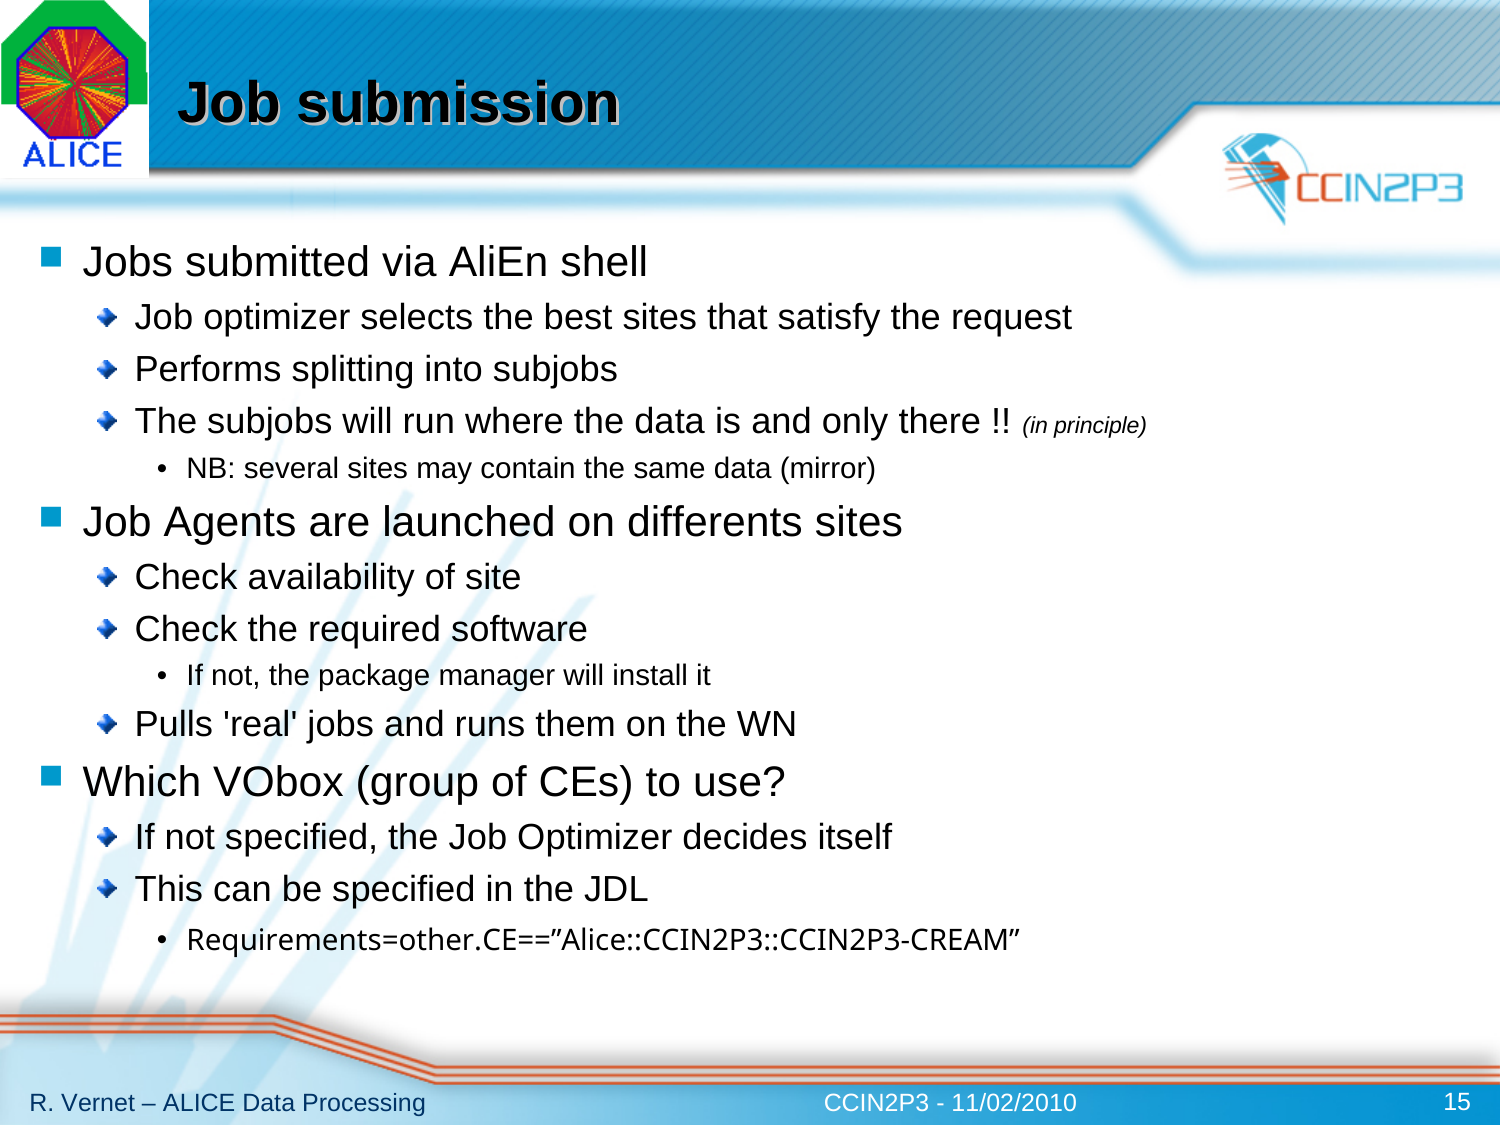

# Job submission
Jobs submitted via AliEn shell
Job optimizer selects the best sites that satisfy the request
Performs splitting into subjobs
The subjobs will run where the data is and only there !! (in principle)
NB: several sites may contain the same data (mirror)
Job Agents are launched on differents sites
Check availability of site
Check the required software
If not, the package manager will install it
Pulls 'real' jobs and runs them on the WN
Which VObox (group of CEs) to use?
If not specified, the Job Optimizer decides itself
This can be specified in the JDL
Requirements=other.CE==”Alice::CCIN2P3::CCIN2P3-CREAM”
15
R. Vernet